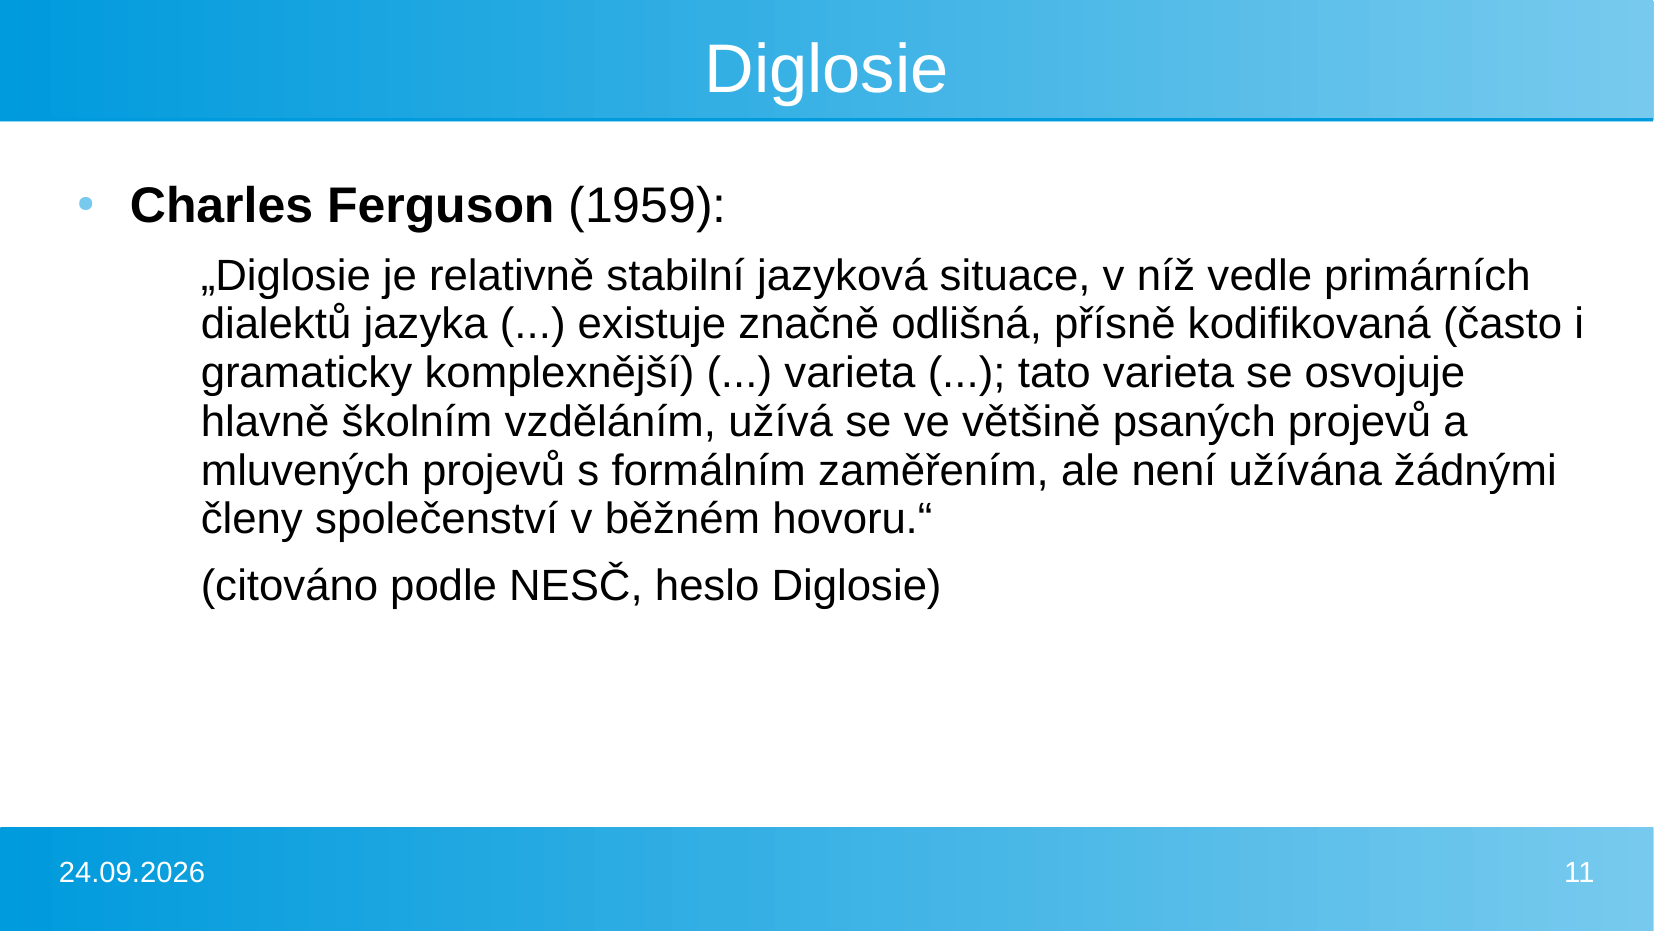

# Diglosie
Charles Ferguson (1959):
„Diglosie je relativně stabilní jazyková situace, v níž vedle primárních dialektů jazyka (...) existuje značně odlišná, přísně kodifikovaná (často i gramaticky komplexnější) (...) varieta (...); tato varieta se osvojuje hlavně školním vzděláním, užívá se ve většině psaných projevů a mluvených projevů s formálním zaměřením, ale není užívána žádnými členy společenství v běžném hovoru.“
(citováno podle NESČ, heslo Diglosie)
11